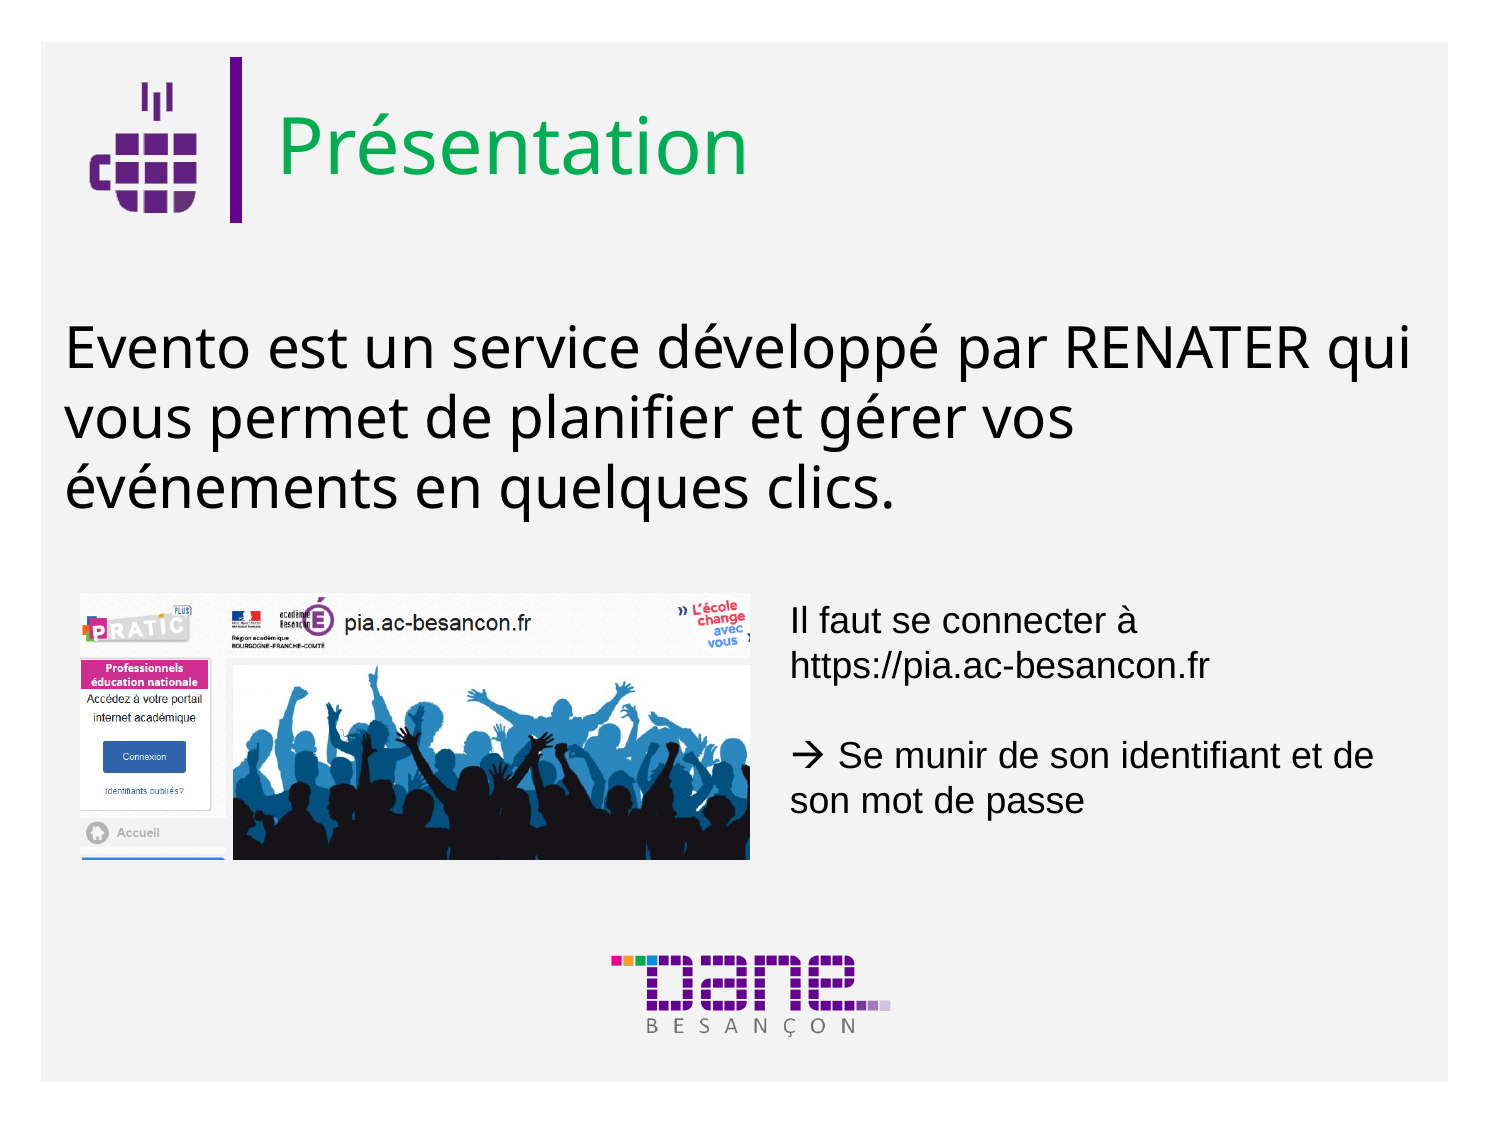

Présentation
Evento est un service développé par RENATER qui vous permet de planifier et gérer vos événements en quelques clics.
Il faut se connecter à
https://pia.ac-besancon.fr
 Se munir de son identifiant et de son mot de passe